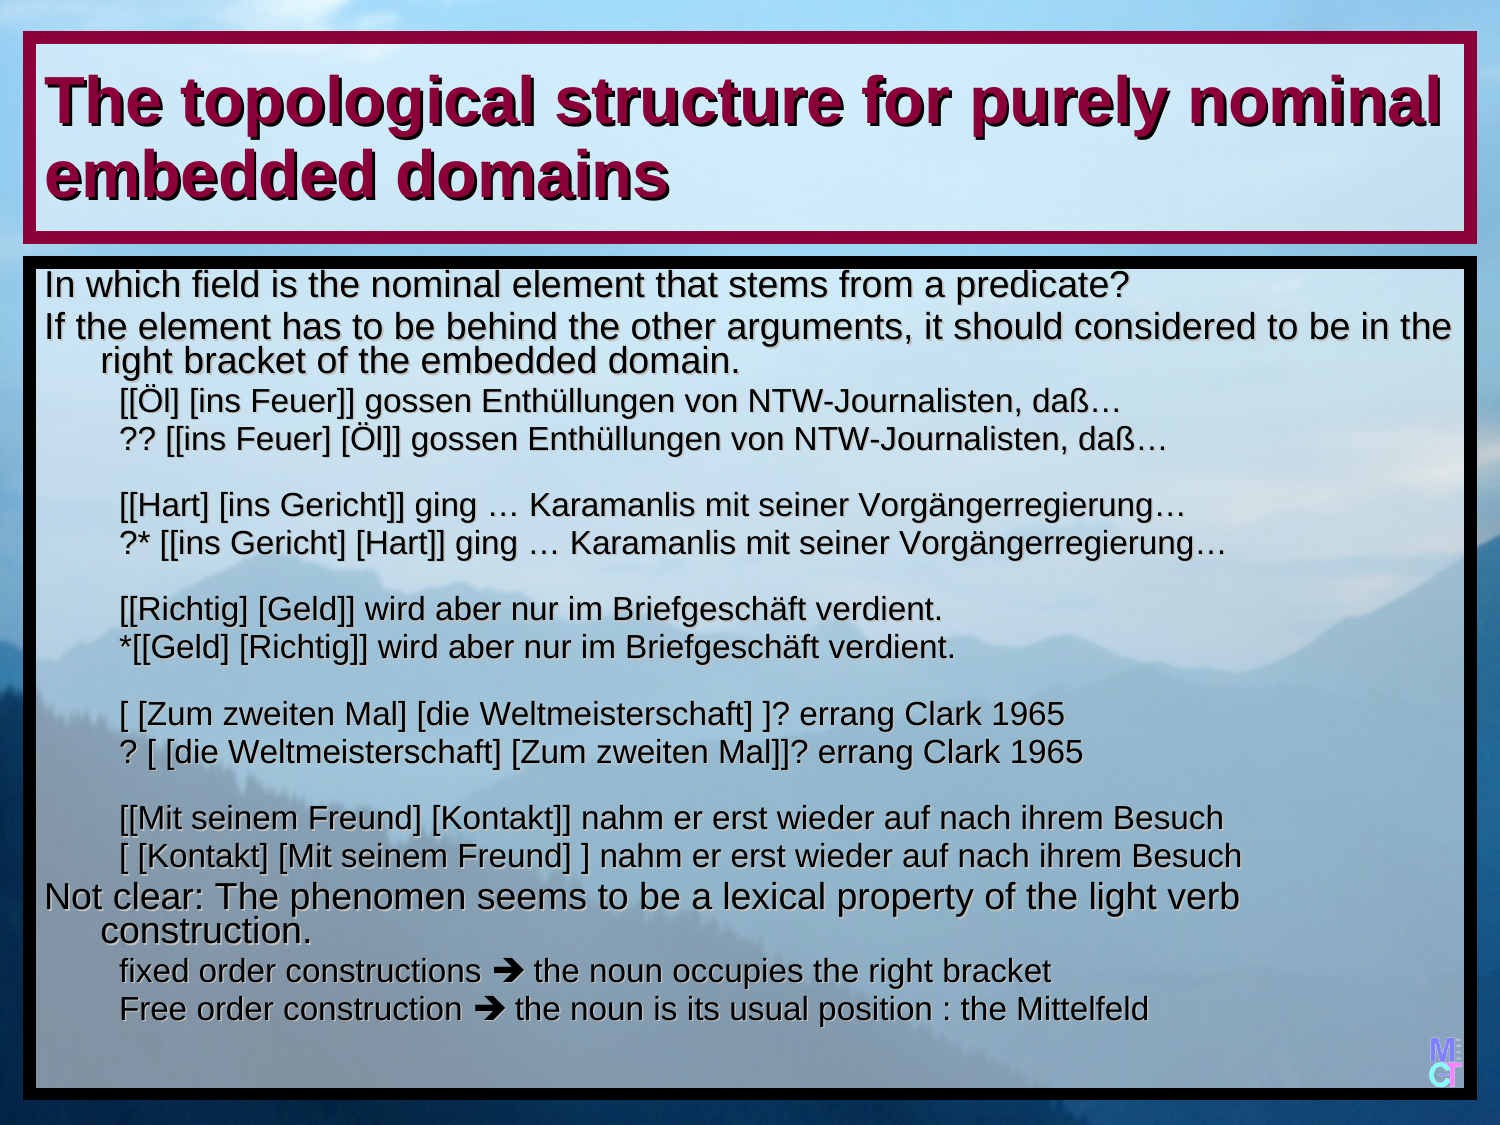

# The topological structure for purely nominal embedded domains
In which field is the nominal element that stems from a predicate?
If the element has to be behind the other arguments, it should considered to be in the right bracket of the embedded domain.
[[Öl] [ins Feuer]] gossen Enthüllungen von NTW-Journalisten, daß…
?? [[ins Feuer] [Öl]] gossen Enthüllungen von NTW-Journalisten, daß…
[[Hart] [ins Gericht]] ging … Karamanlis mit seiner Vorgängerregierung…
?* [[ins Gericht] [Hart]] ging … Karamanlis mit seiner Vorgängerregierung…
[[Richtig] [Geld]] wird aber nur im Briefgeschäft verdient.
*[[Geld] [Richtig]] wird aber nur im Briefgeschäft verdient.
[ [Zum zweiten Mal] [die Weltmeisterschaft] ]? errang Clark 1965
? [ [die Weltmeisterschaft] [Zum zweiten Mal]]? errang Clark 1965
[[Mit seinem Freund] [Kontakt]] nahm er erst wieder auf nach ihrem Besuch
[ [Kontakt] [Mit seinem Freund] ] nahm er erst wieder auf nach ihrem Besuch
Not clear: The phenomen seems to be a lexical property of the light verb construction.
fixed order constructions  the noun occupies the right bracket
Free order construction  the noun is its usual position : the Mittelfeld